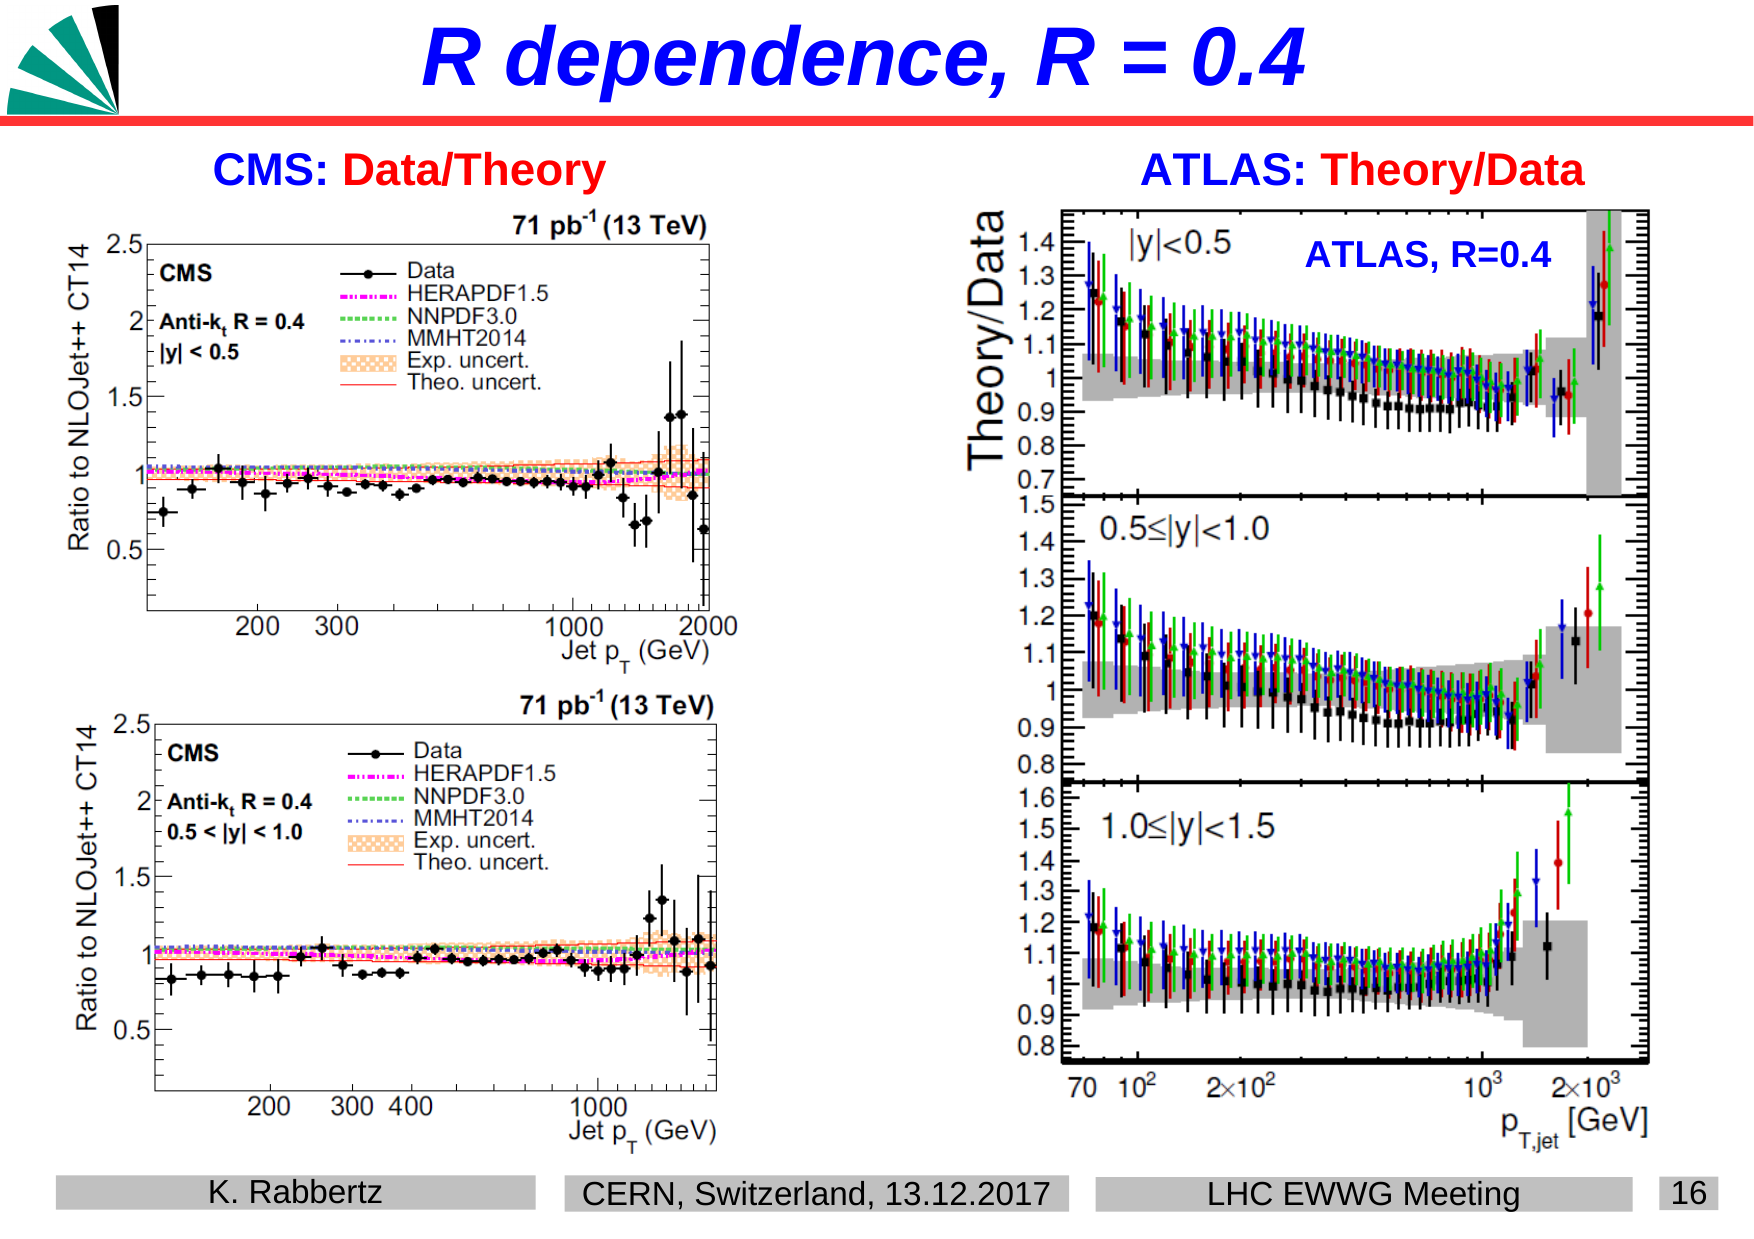

# R dependence, R = 0.4
CMS: Data/Theory
ATLAS: Theory/Data
ATLAS, R=0.4